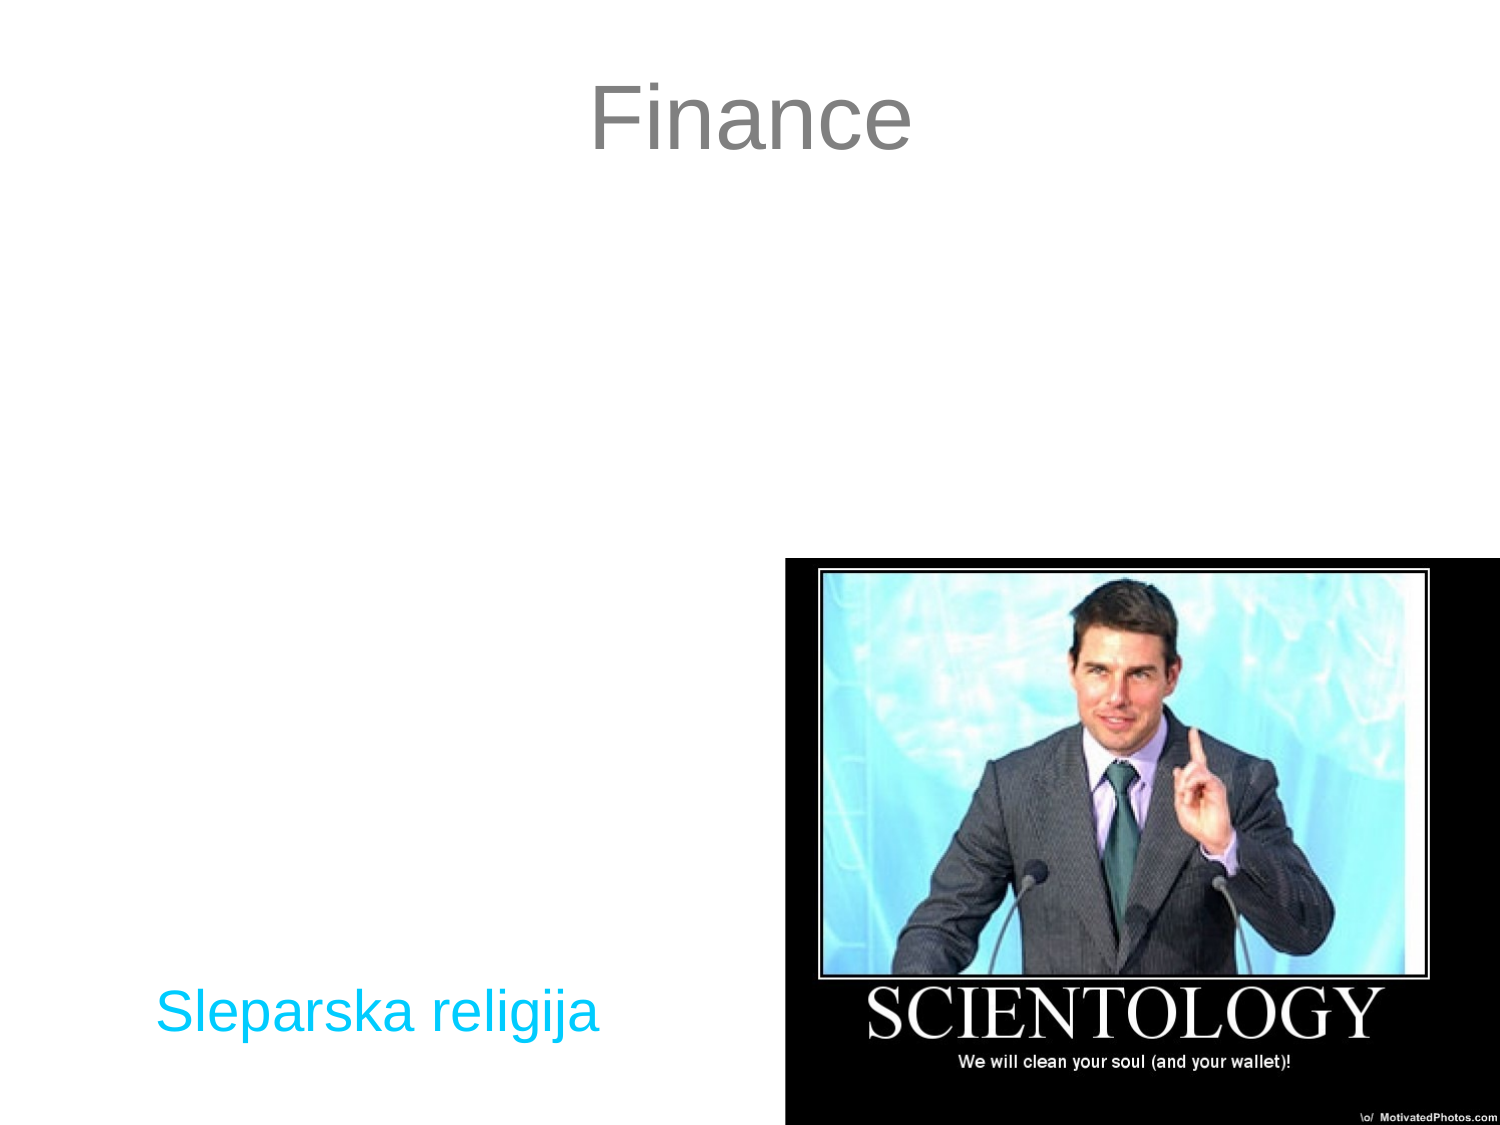

# Finance
Knjige, svetovanje in tečaje, je treba plačati po določeni ceni
Osnovni tečaj okoli 2.000 ameriških dolarjev, kompletno učenje pa kar 35.000
Religiozno področje nima pomembnejše vloge.
Geslo ustanovitelja:
 »Delaj denar, še več
 denarja, in pripravi druge
 ljudi do tega, da bodo
 delali denar.«
“Sleparska religija”